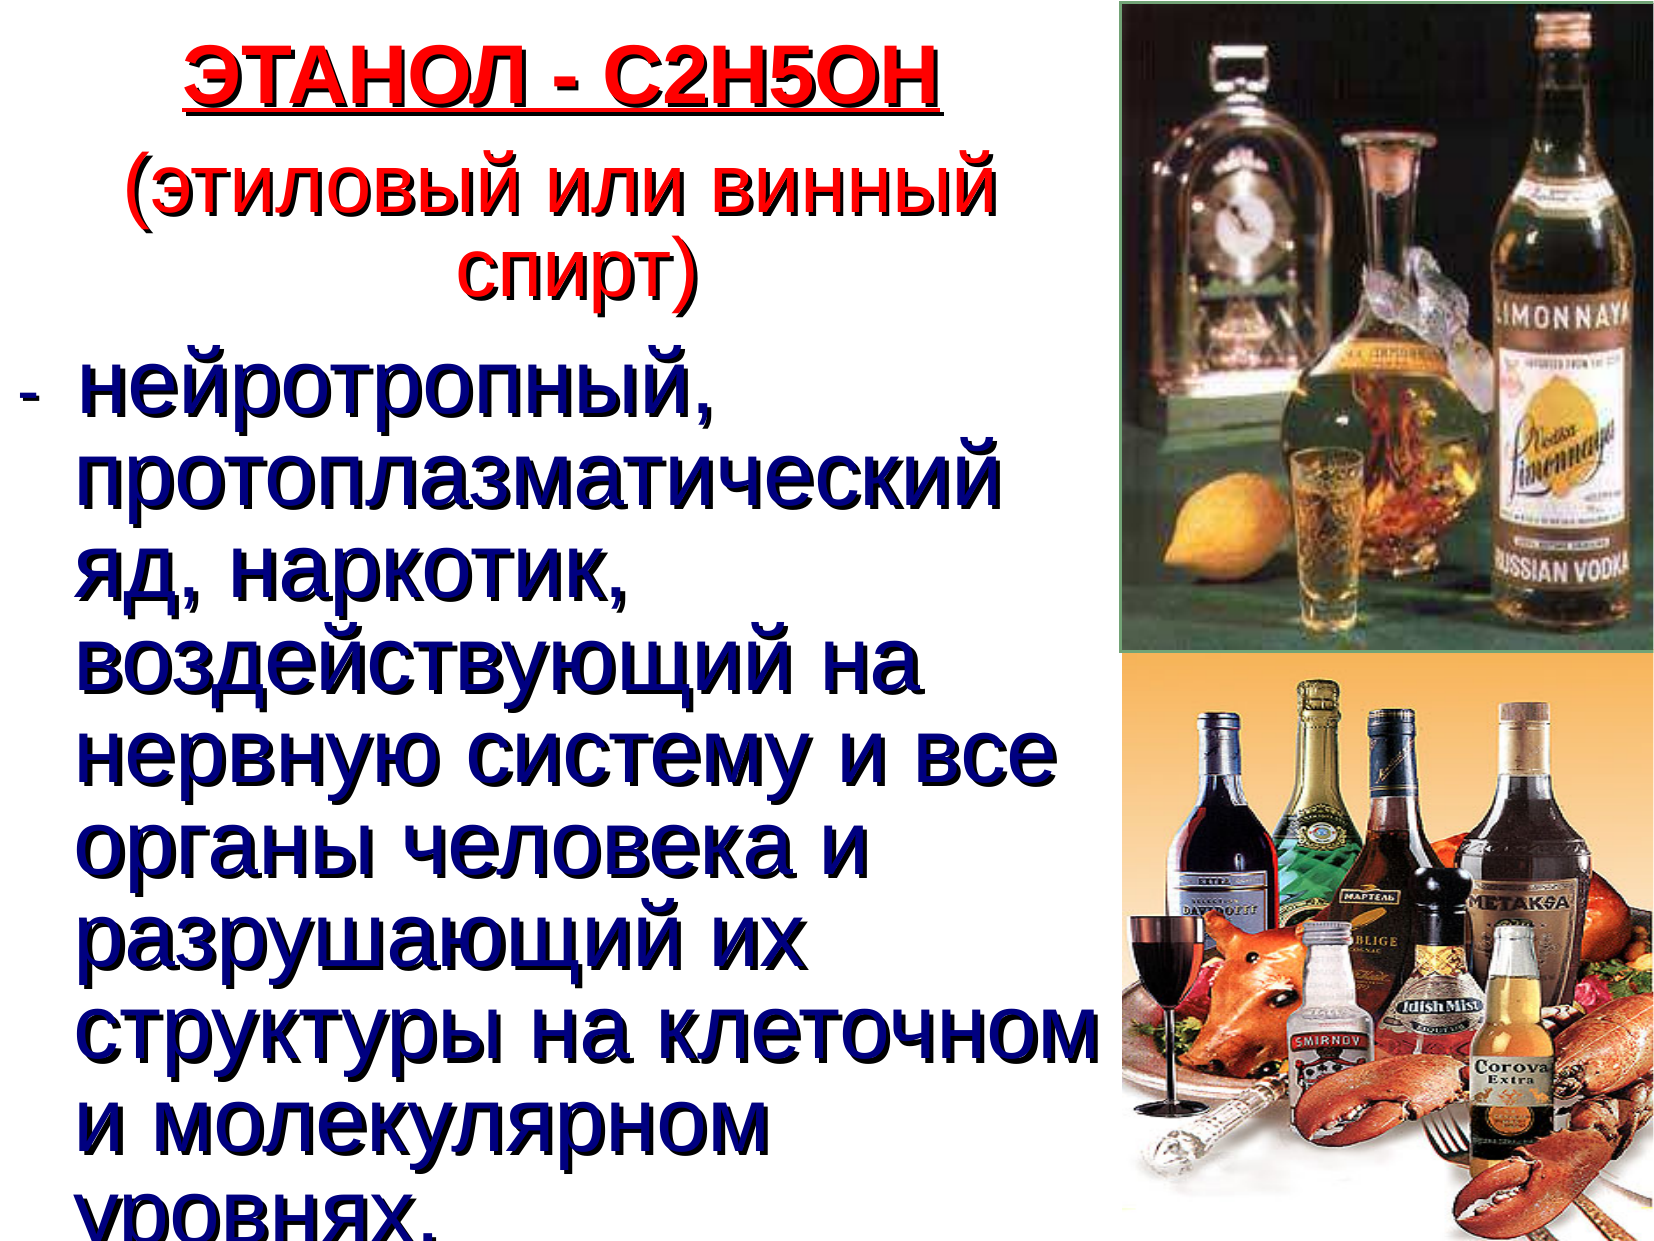

ЭТАНОЛ - С2Н5ОН
(этиловый или винный спирт)
- нейротропный, протоплазматический яд, наркотик, воздействующий на нервную систему и все органы человека и разрушающий их структуры на клеточном и молекулярном уровнях.